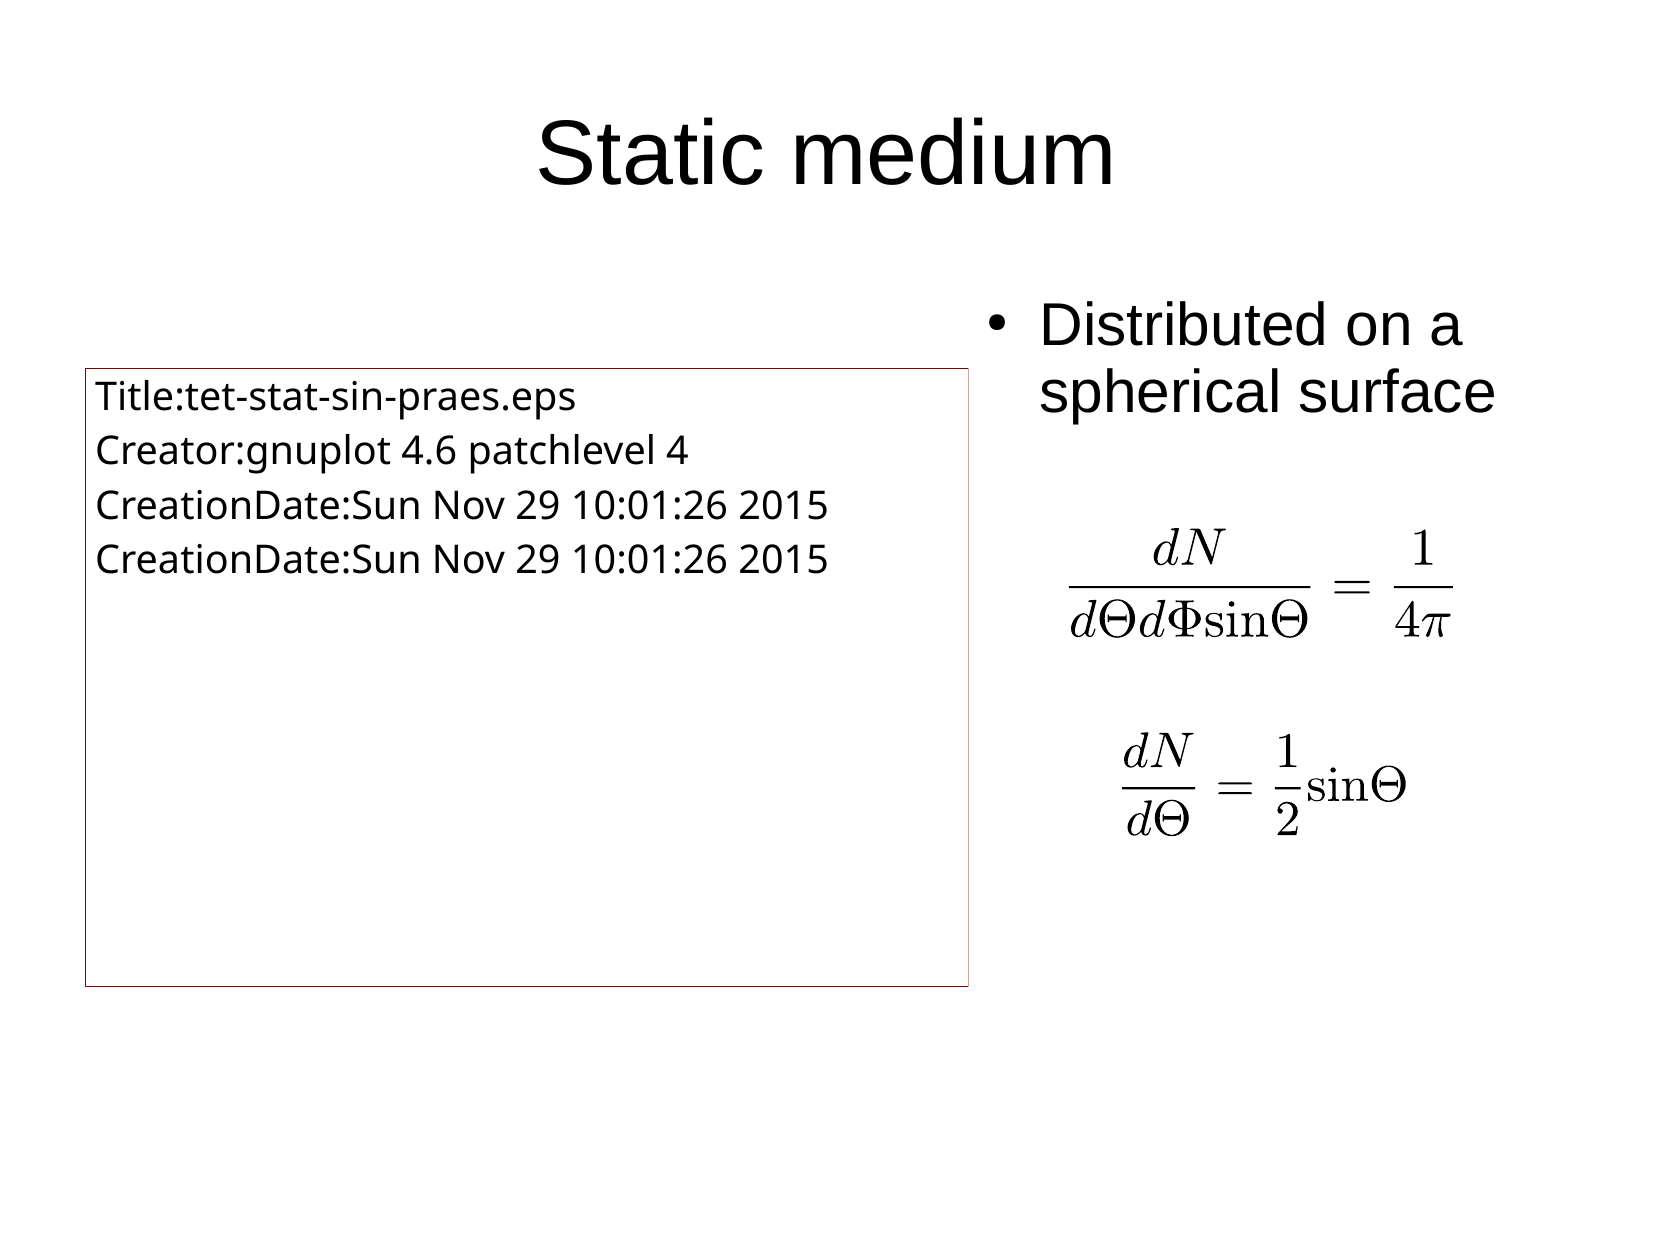

# Static medium
Distributed on a spherical surface